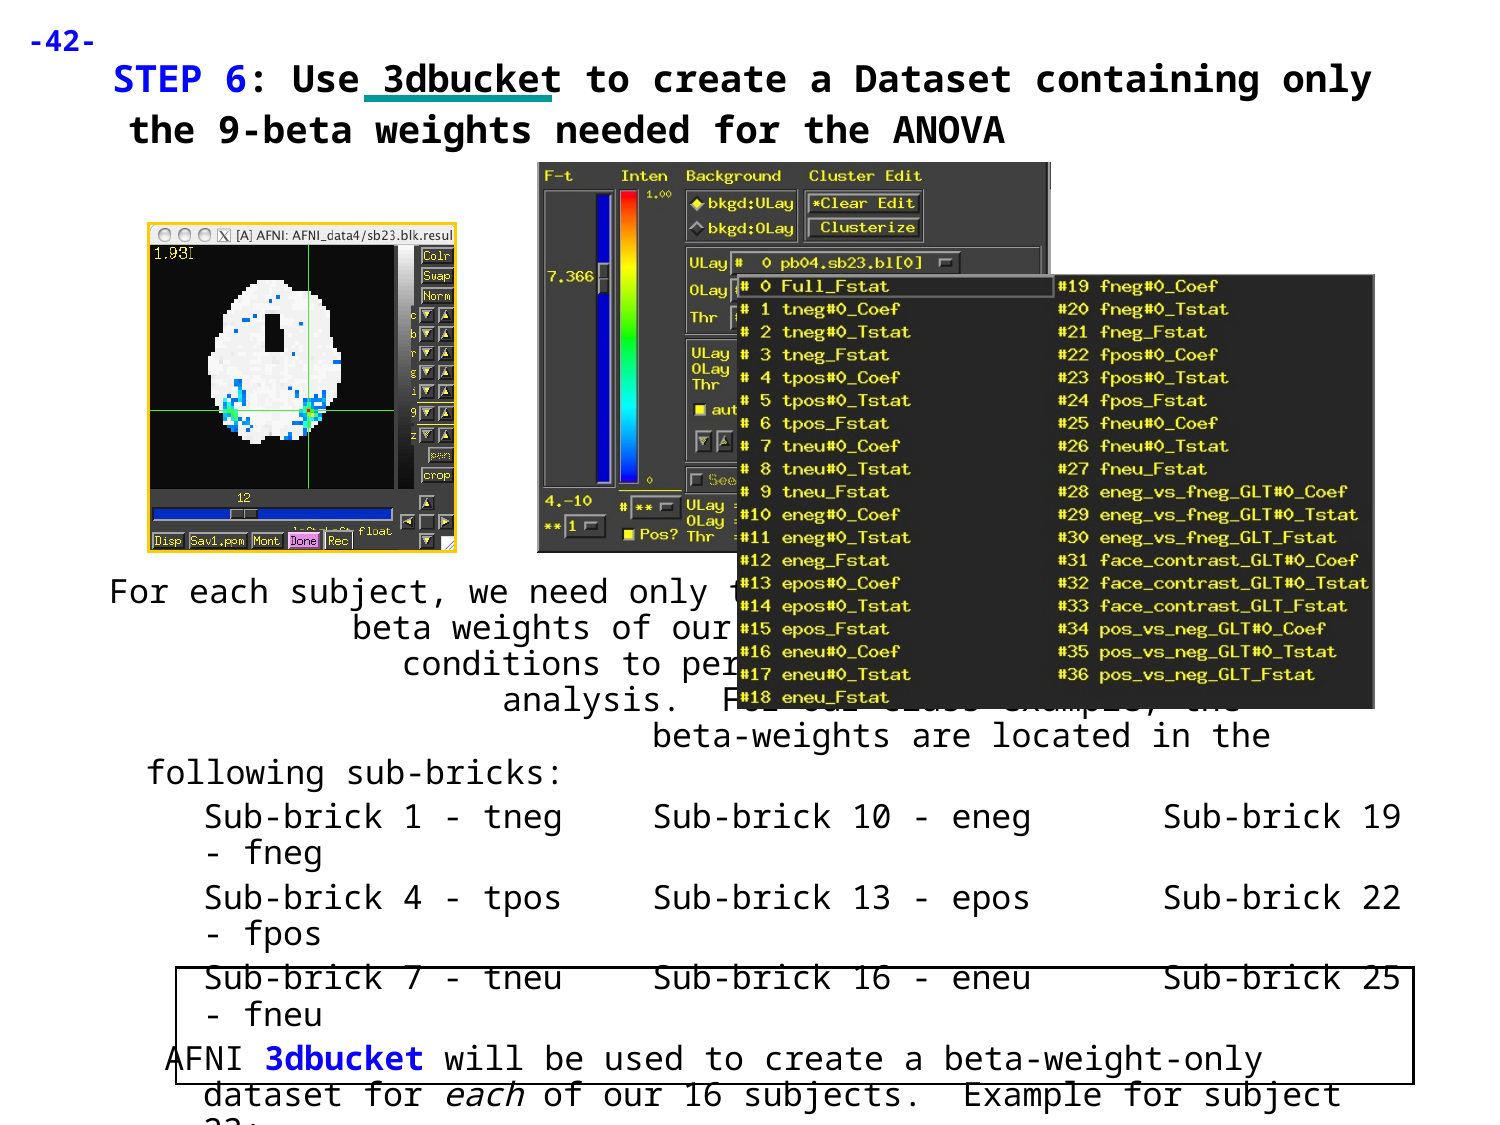

STEP 6: Use 3dbucket to create a Dataset containing only the 9-beta weights needed for the ANOVA
# For each subject, we need only the 9 				 	beta weights of our stimulus 					 conditions to perform the group 						analysis. For our class example, the 				 	beta-weights are located in the following sub-bricks:
	Sub-brick 1 - tneg	Sub-brick 10 - eneg	 Sub-brick 19 - fneg
	Sub-brick 4 - tpos	Sub-brick 13 - epos	 Sub-brick 22 - fpos
	Sub-brick 7 - tneu	Sub-brick 16 - eneu	 Sub-brick 25 - fneu
AFNI 3dbucket will be used to create a beta-weight-only dataset for each of our 16 subjects. Example for subject 23:
3dbucket -prefix stats.sb23.betas+orig 	 \		 	 stats.sb23.blk+orig’[1,4,7,10,13,16,19,22,25]’